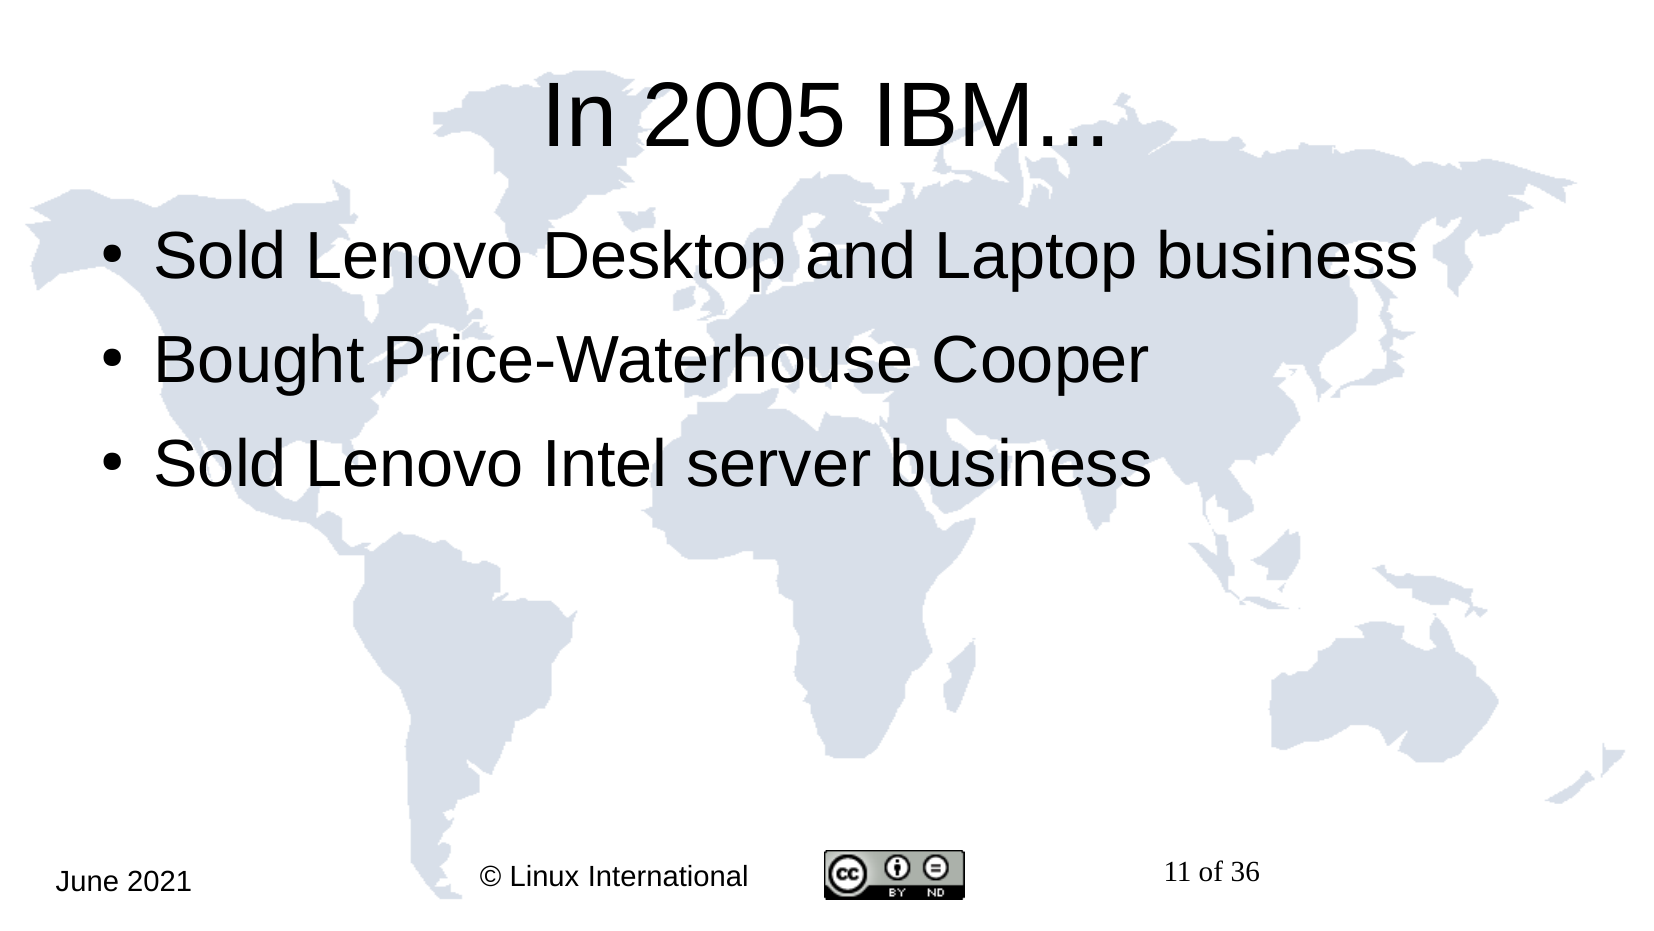

# In 2005 IBM...
Sold Lenovo Desktop and Laptop business
Bought Price-Waterhouse Cooper
Sold Lenovo Intel server business
11